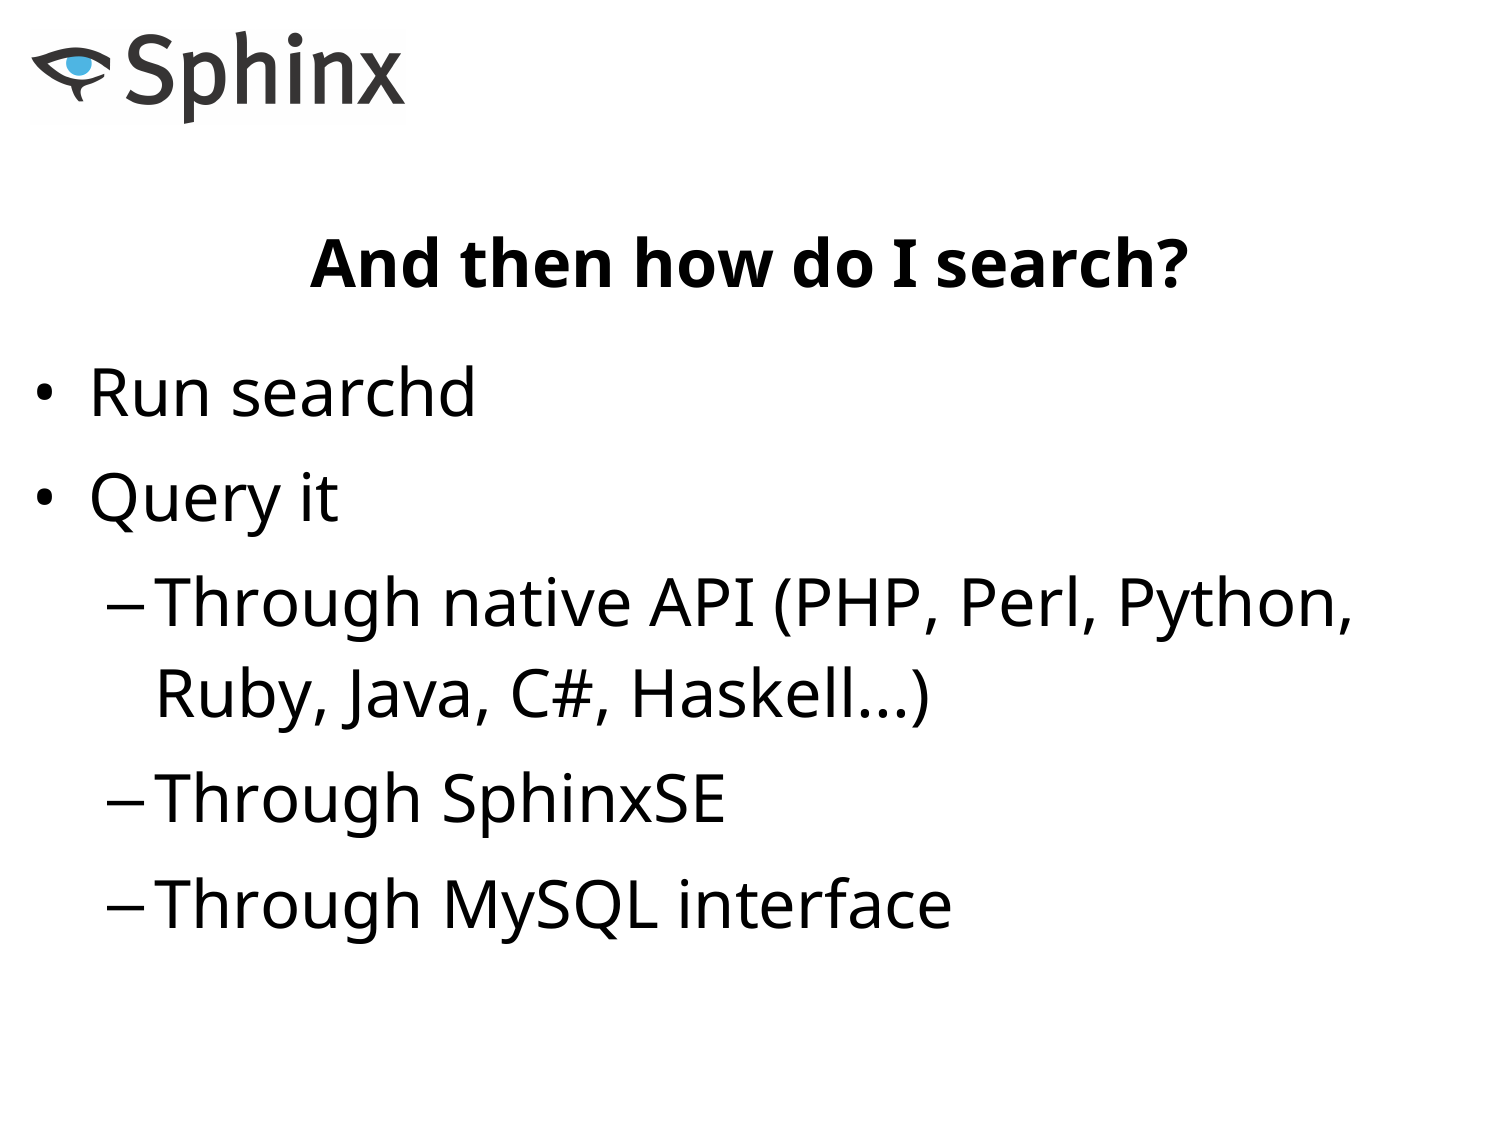

# And then how do I search?
Run searchd
Query it
Through native API (PHP, Perl, Python, Ruby, Java, C#, Haskell...)
Through SphinxSE
Through MySQL interface